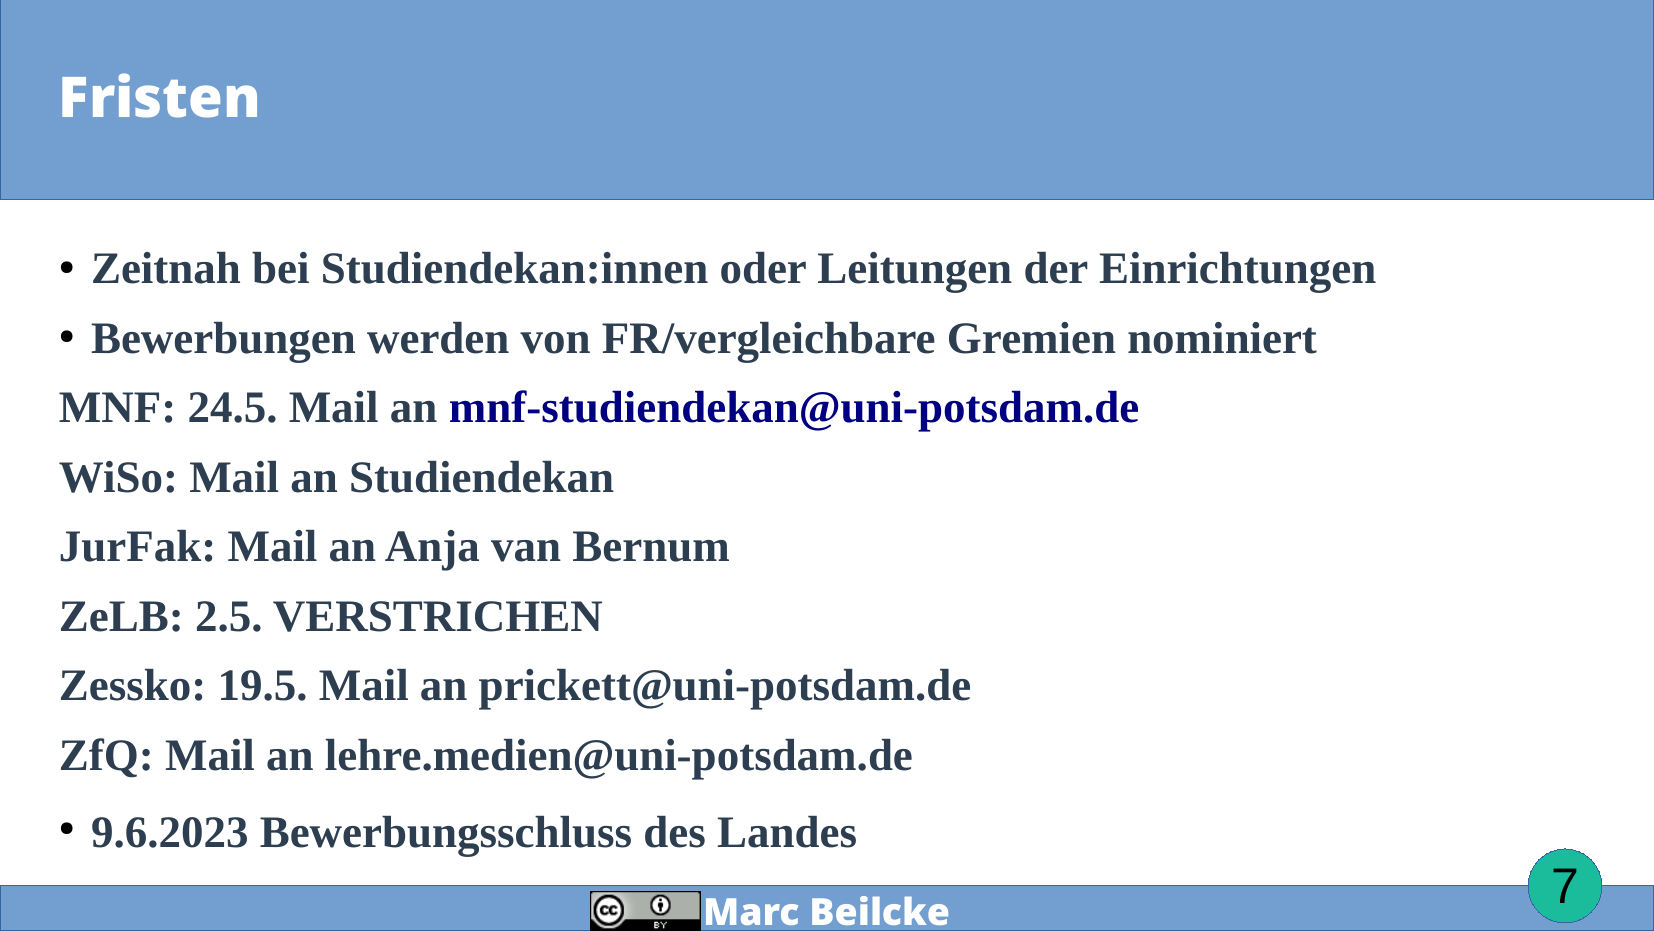

# Fristen
Zeitnah bei Studiendekan:innen oder Leitungen der Einrichtungen
Bewerbungen werden von FR/vergleichbare Gremien nominiert
MNF: 24.5. Mail an mnf-studiendekan@uni-potsdam.de
WiSo: Mail an Studiendekan
JurFak: Mail an Anja van Bernum
ZeLB: 2.5. VERSTRICHEN
Zessko: 19.5. Mail an prickett@uni-potsdam.de
ZfQ: Mail an lehre.medien@uni-potsdam.de
9.6.2023 Bewerbungsschluss des Landes
Marc Beilcke